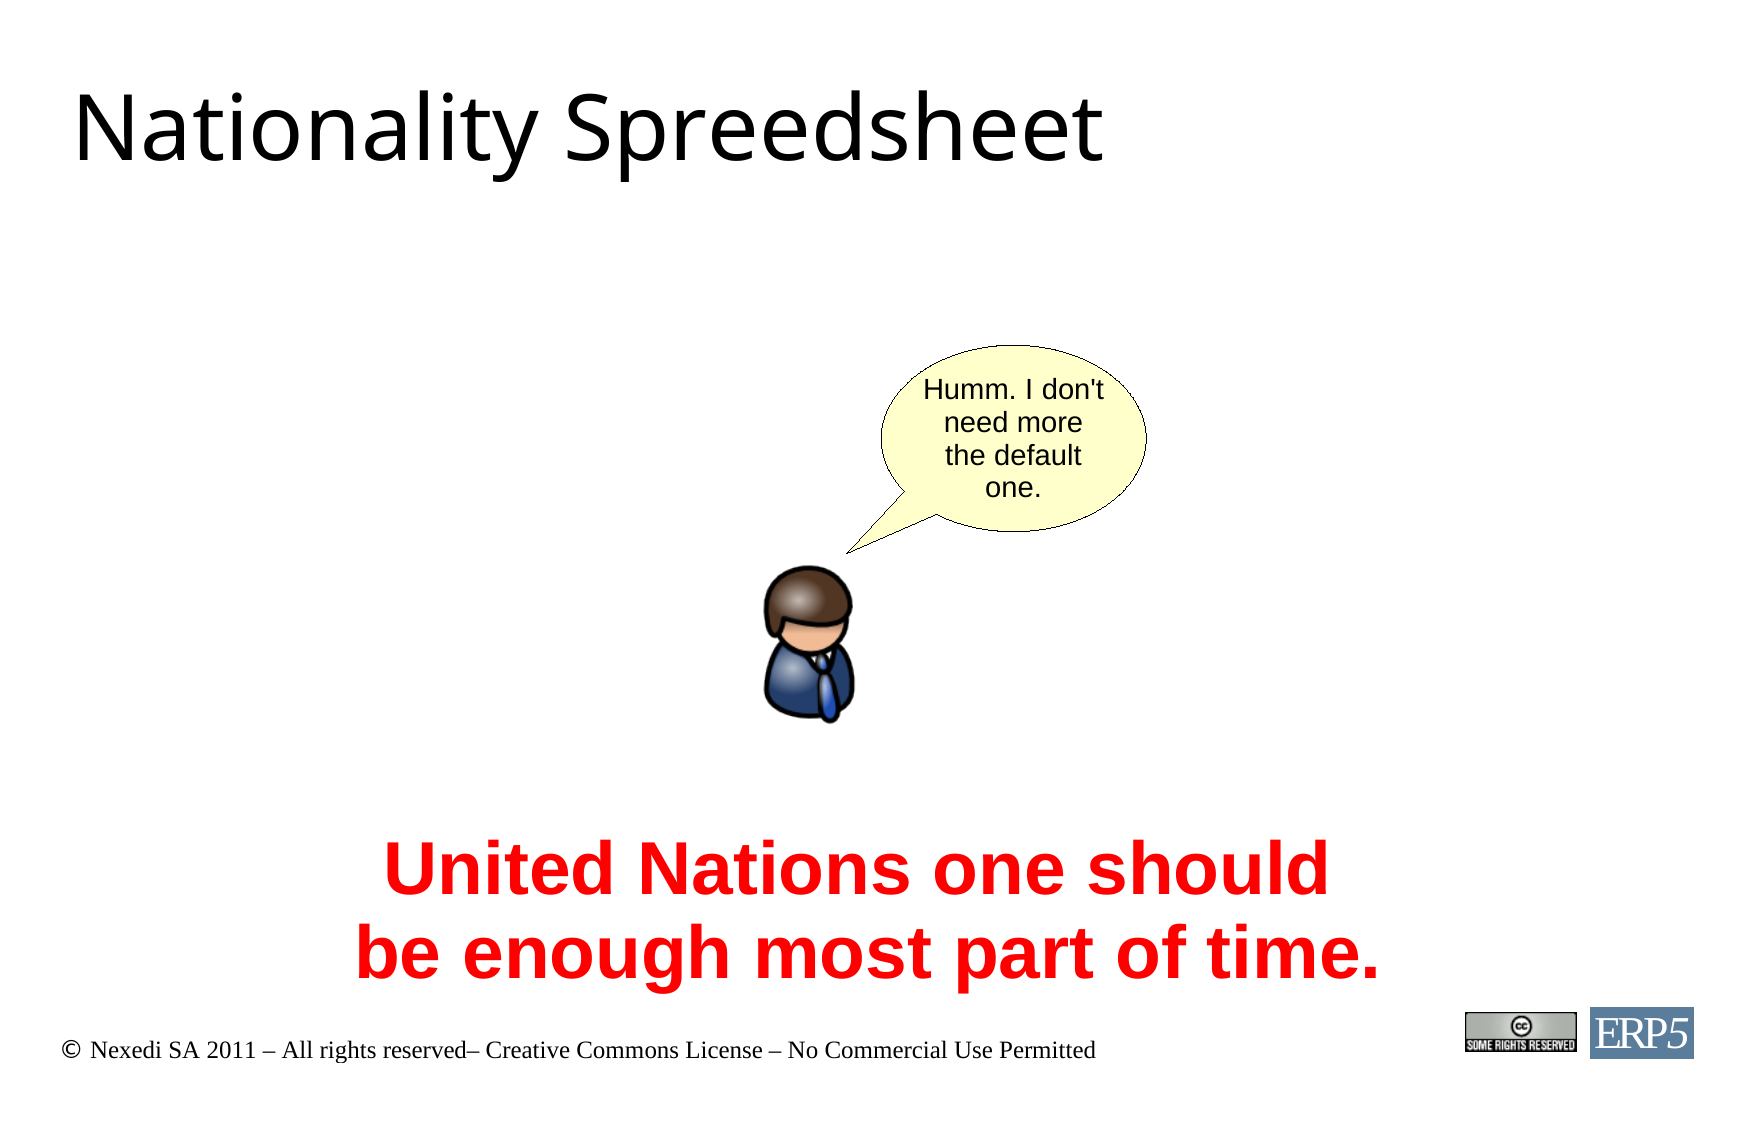

# Nationality Spreedsheet
Humm. I don't need more the default one.
United Nations one should
be enough most part of time.